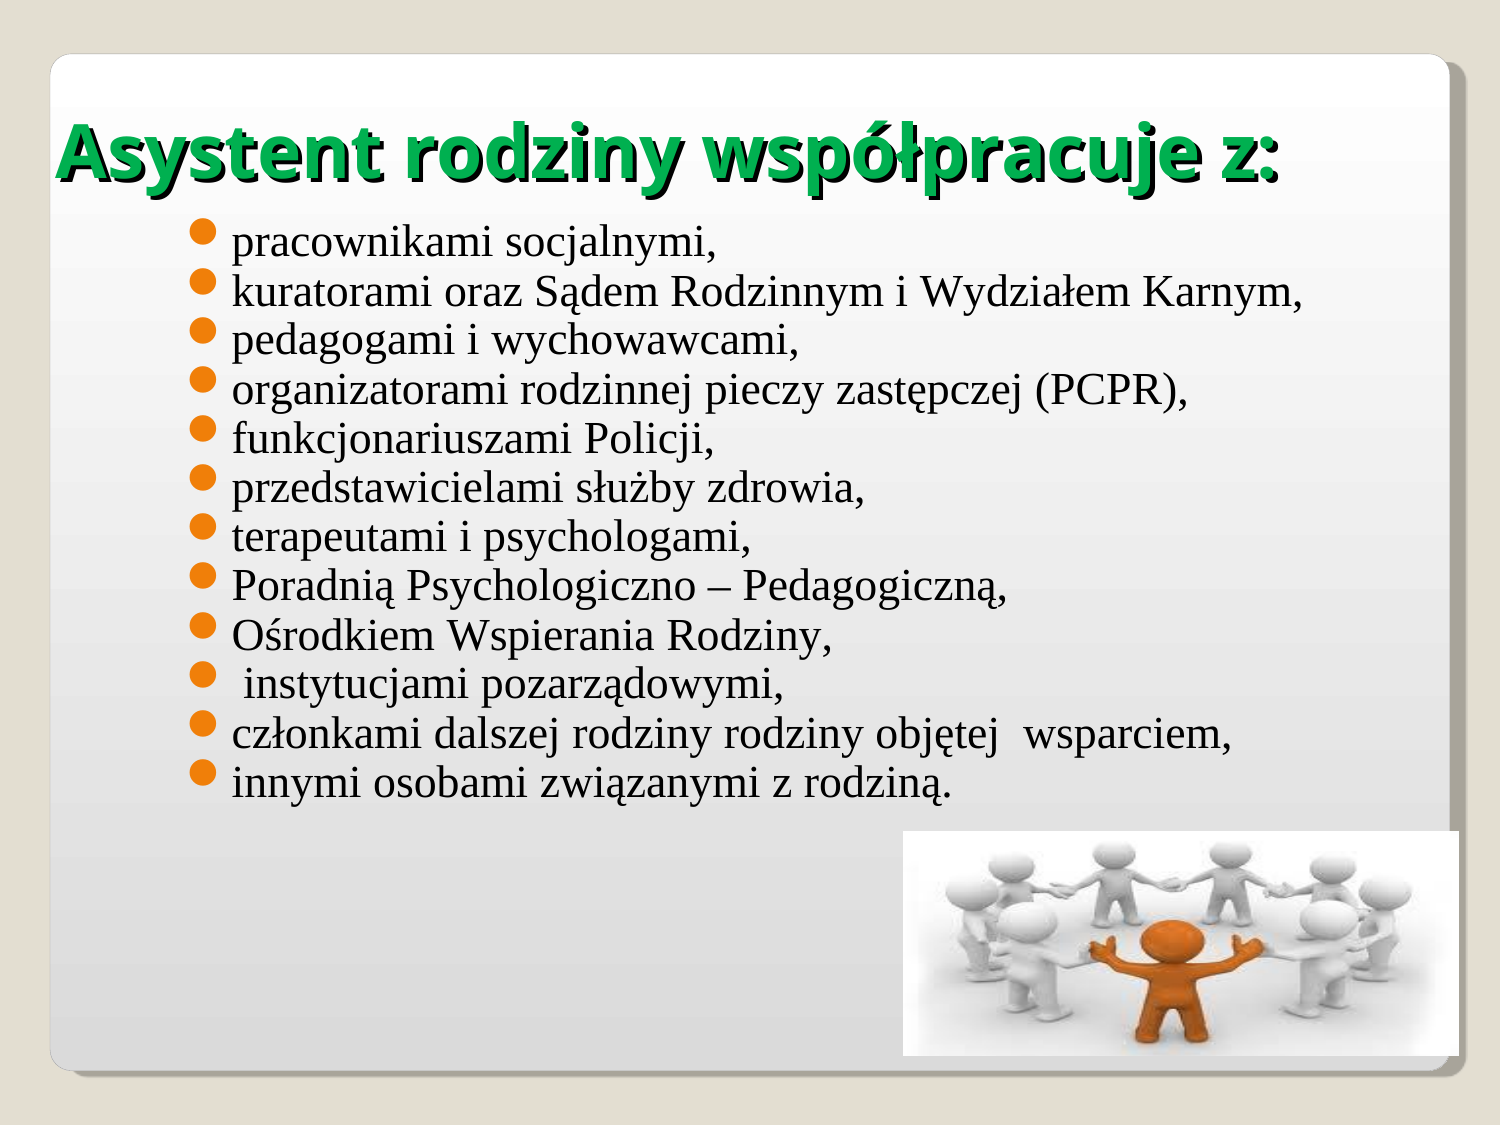

Asystent rodziny współpracuje z:
pracownikami socjalnymi,
kuratorami oraz Sądem Rodzinnym i Wydziałem Karnym,
pedagogami i wychowawcami,
organizatorami rodzinnej pieczy zastępczej (PCPR),
funkcjonariuszami Policji,
przedstawicielami służby zdrowia,
terapeutami i psychologami,
Poradnią Psychologiczno – Pedagogiczną,
Ośrodkiem Wspierania Rodziny,
 instytucjami pozarządowymi,
członkami dalszej rodziny rodziny objętej wsparciem,
innymi osobami związanymi z rodziną.